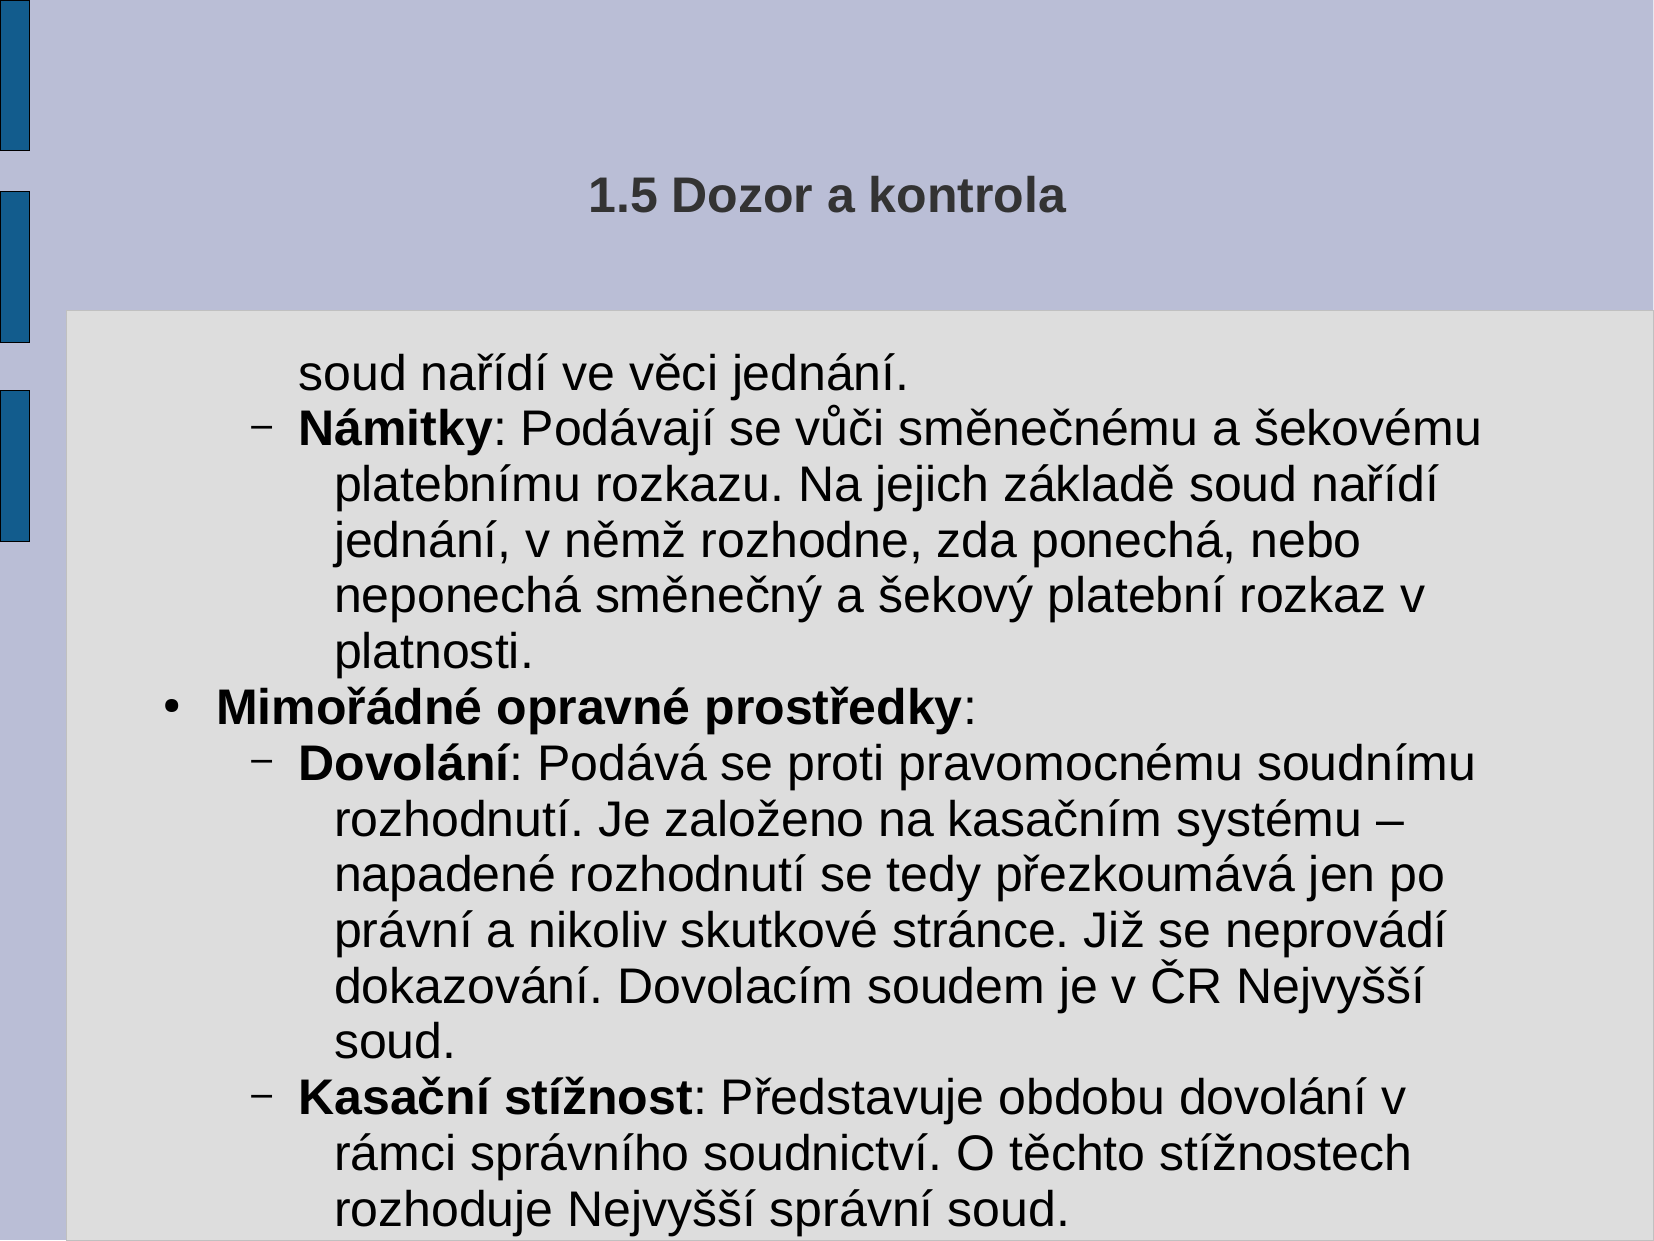

# 1.5 Dozor a kontrola
soud nařídí ve věci jednání.
Námitky: Podávají se vůči směnečnému a šekovému platebnímu rozkazu. Na jejich základě soud nařídí jednání, v němž rozhodne, zda ponechá, nebo neponechá směnečný a šekový platební rozkaz v platnosti.
Mimořádné opravné prostředky:
Dovolání: Podává se proti pravomocnému soudnímu rozhodnutí. Je založeno na kasačním systému – napadené rozhodnutí se tedy přezkoumává jen po právní a nikoliv skutkové stránce. Již se neprovádí dokazování. Dovolacím soudem je v ČR Nejvyšší soud.
Kasační stížnost: Představuje obdobu dovolání v rámci správního soudnictví. O těchto stížnostech rozhoduje Nejvyšší správní soud.